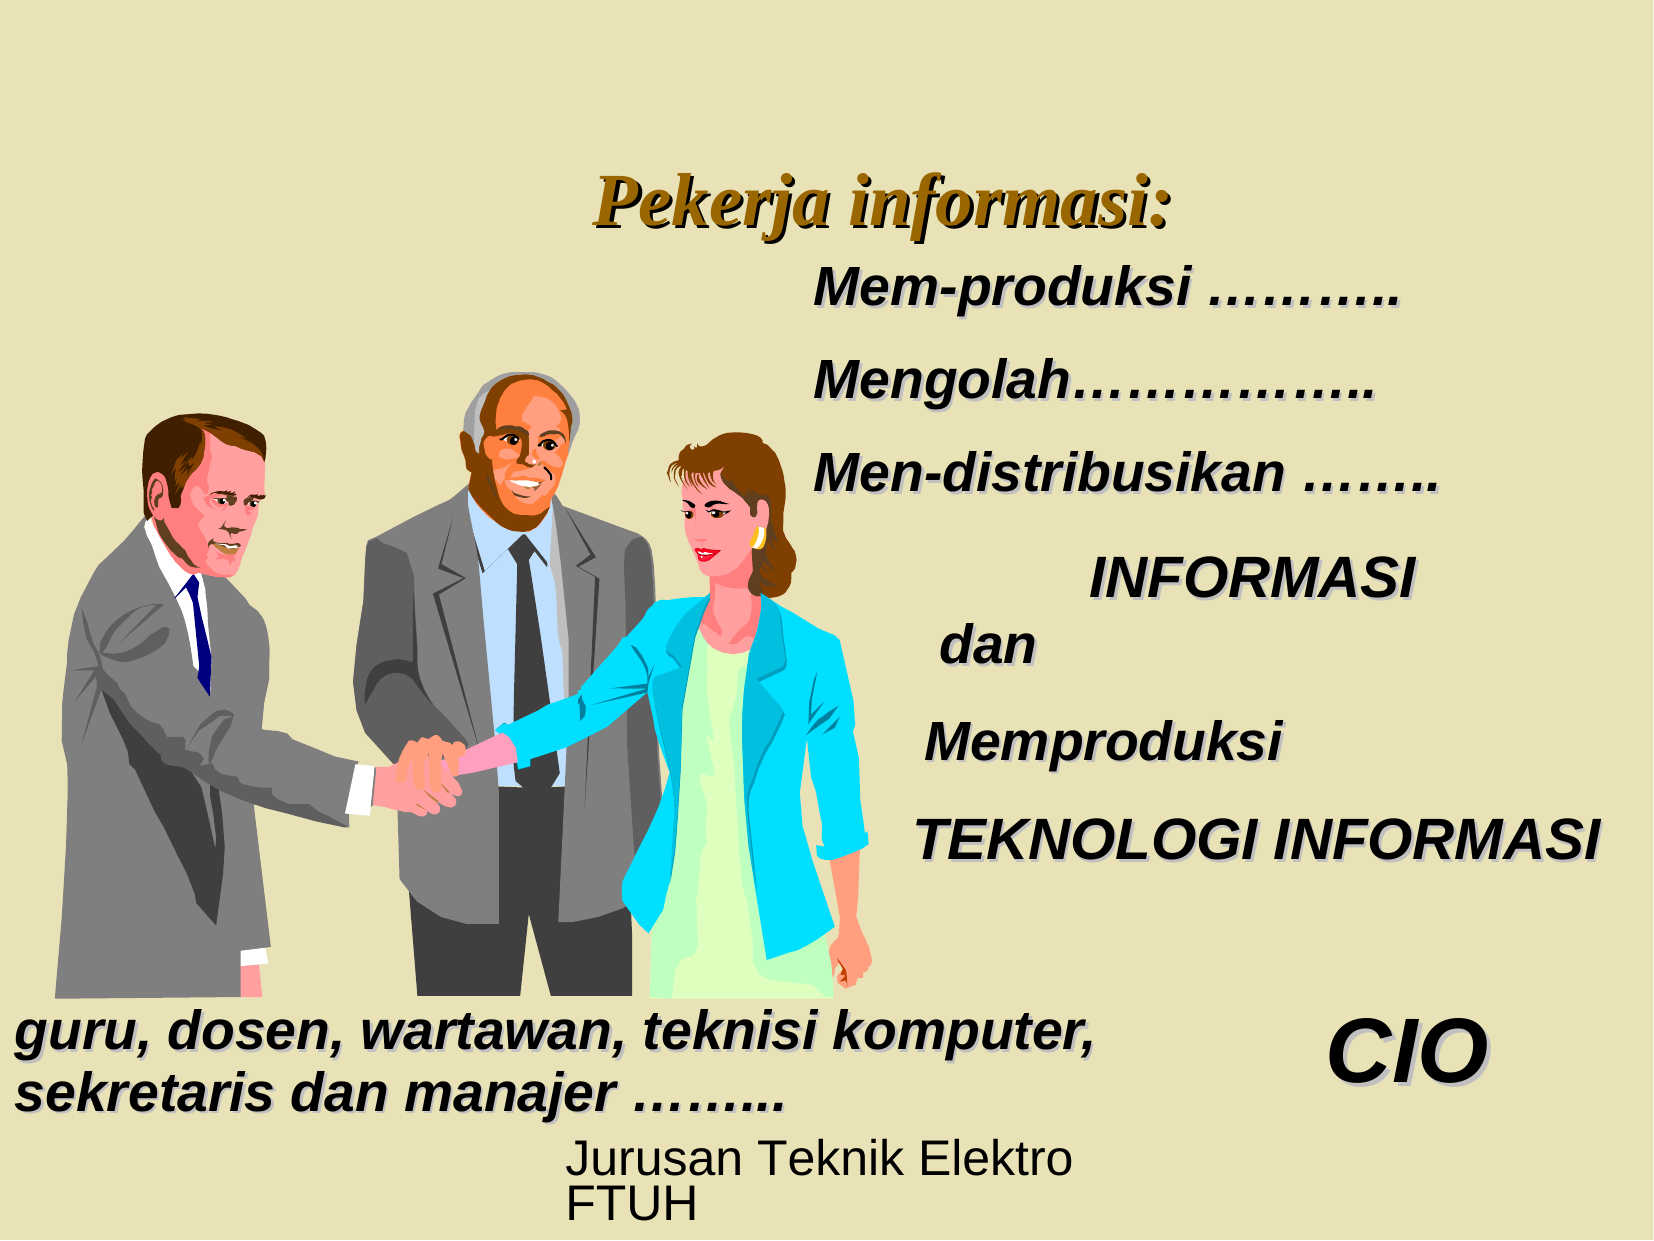

# Pekerja informasi:
Mem-produksi ………..
Mengolah……………..
Men-distribusikan ……..
INFORMASI
dan
Memproduksi
TEKNOLOGI INFORMASI
guru, dosen, wartawan, teknisi komputer, sekretaris dan manajer ……...
CIO
Jurusan Teknik Elektro FTUH